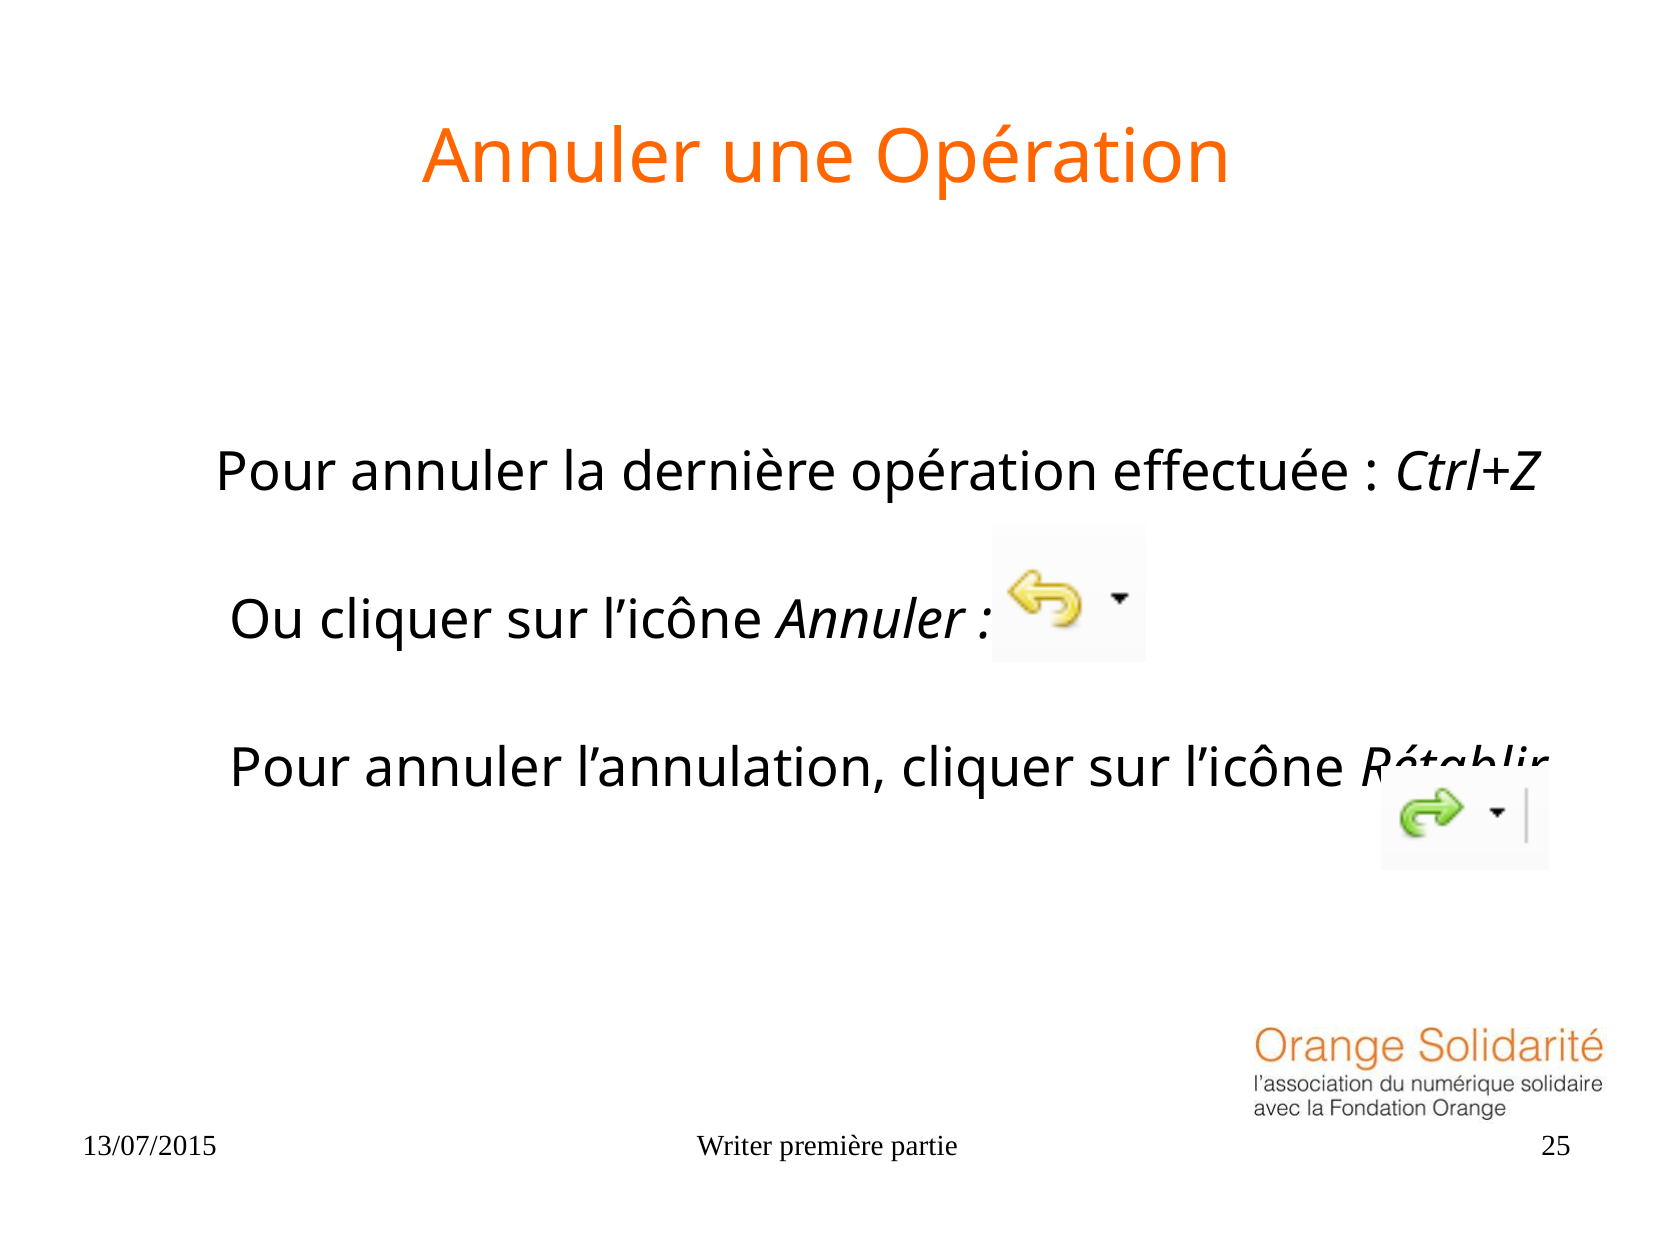

# Annuler une Opération
Pour annuler la dernière opération effectuée : Ctrl+Z
 Ou cliquer sur l’icône Annuler :
 Pour annuler l’annulation, cliquer sur l’icône Rétablir
13/07/2015
Writer première partie
25